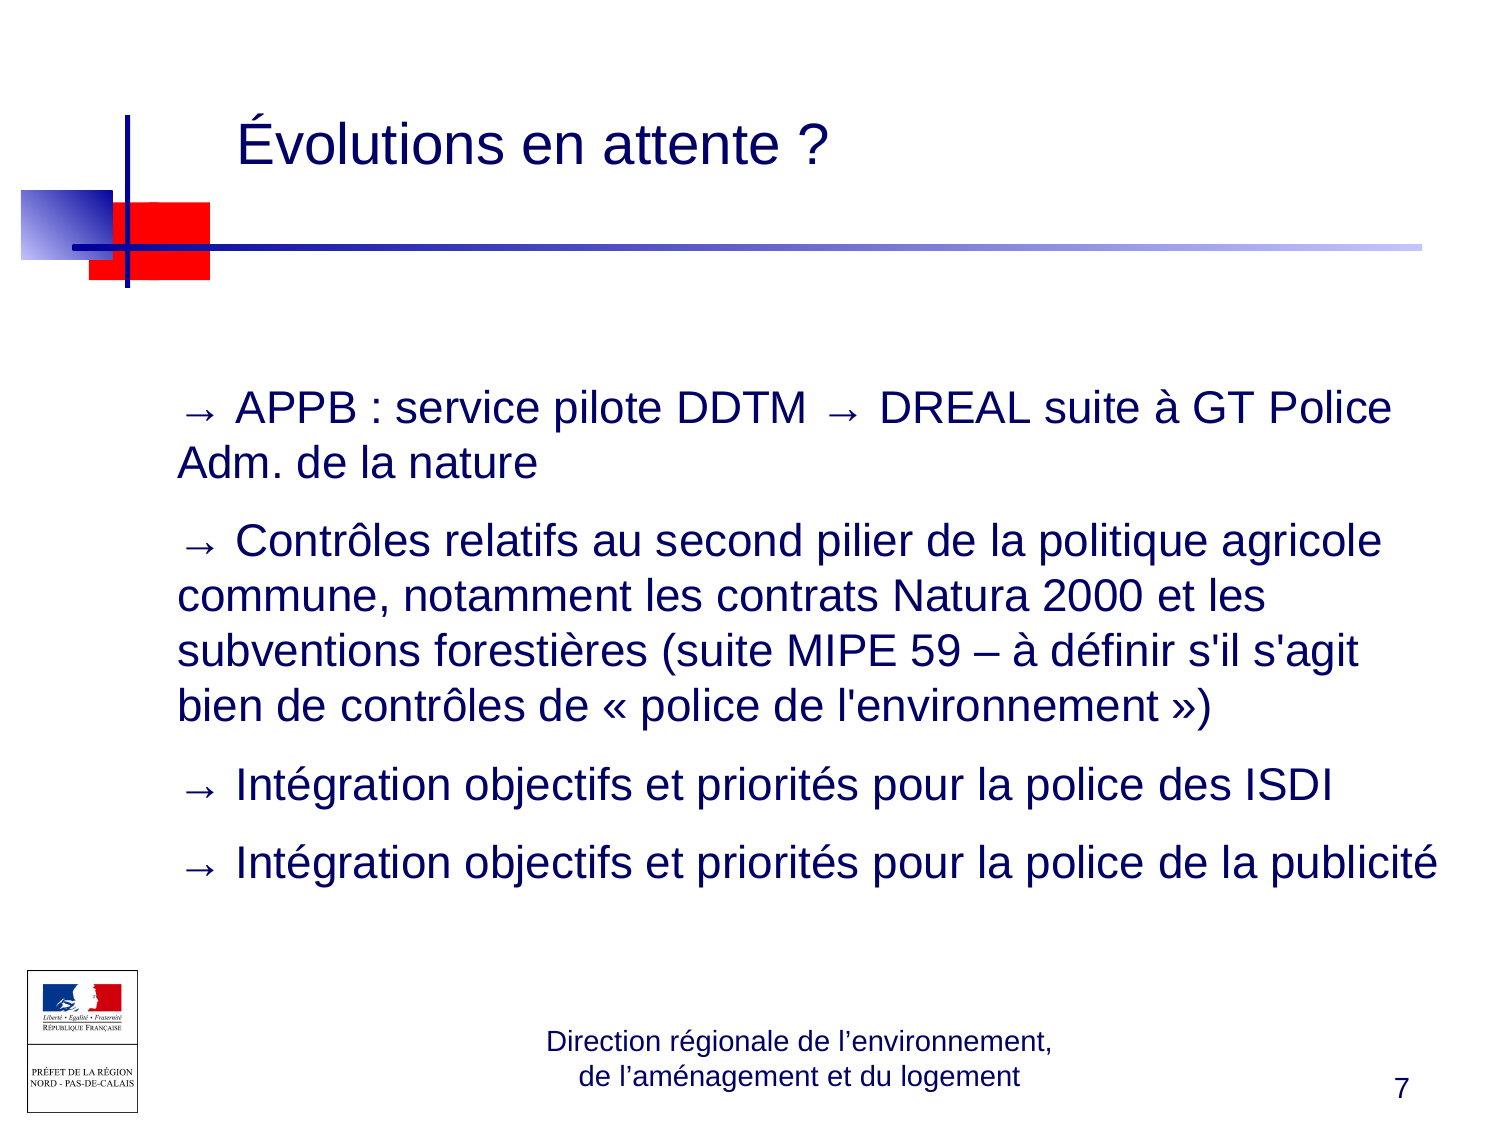

Évolutions en attente ?
# → APPB : service pilote DDTM → DREAL suite à GT Police Adm. de la nature
→ Contrôles relatifs au second pilier de la politique agricole commune, notamment les contrats Natura 2000 et les subventions forestières (suite MIPE 59 – à définir s'il s'agit bien de contrôles de « police de l'environnement »)
→ Intégration objectifs et priorités pour la police des ISDI
→ Intégration objectifs et priorités pour la police de la publicité
7